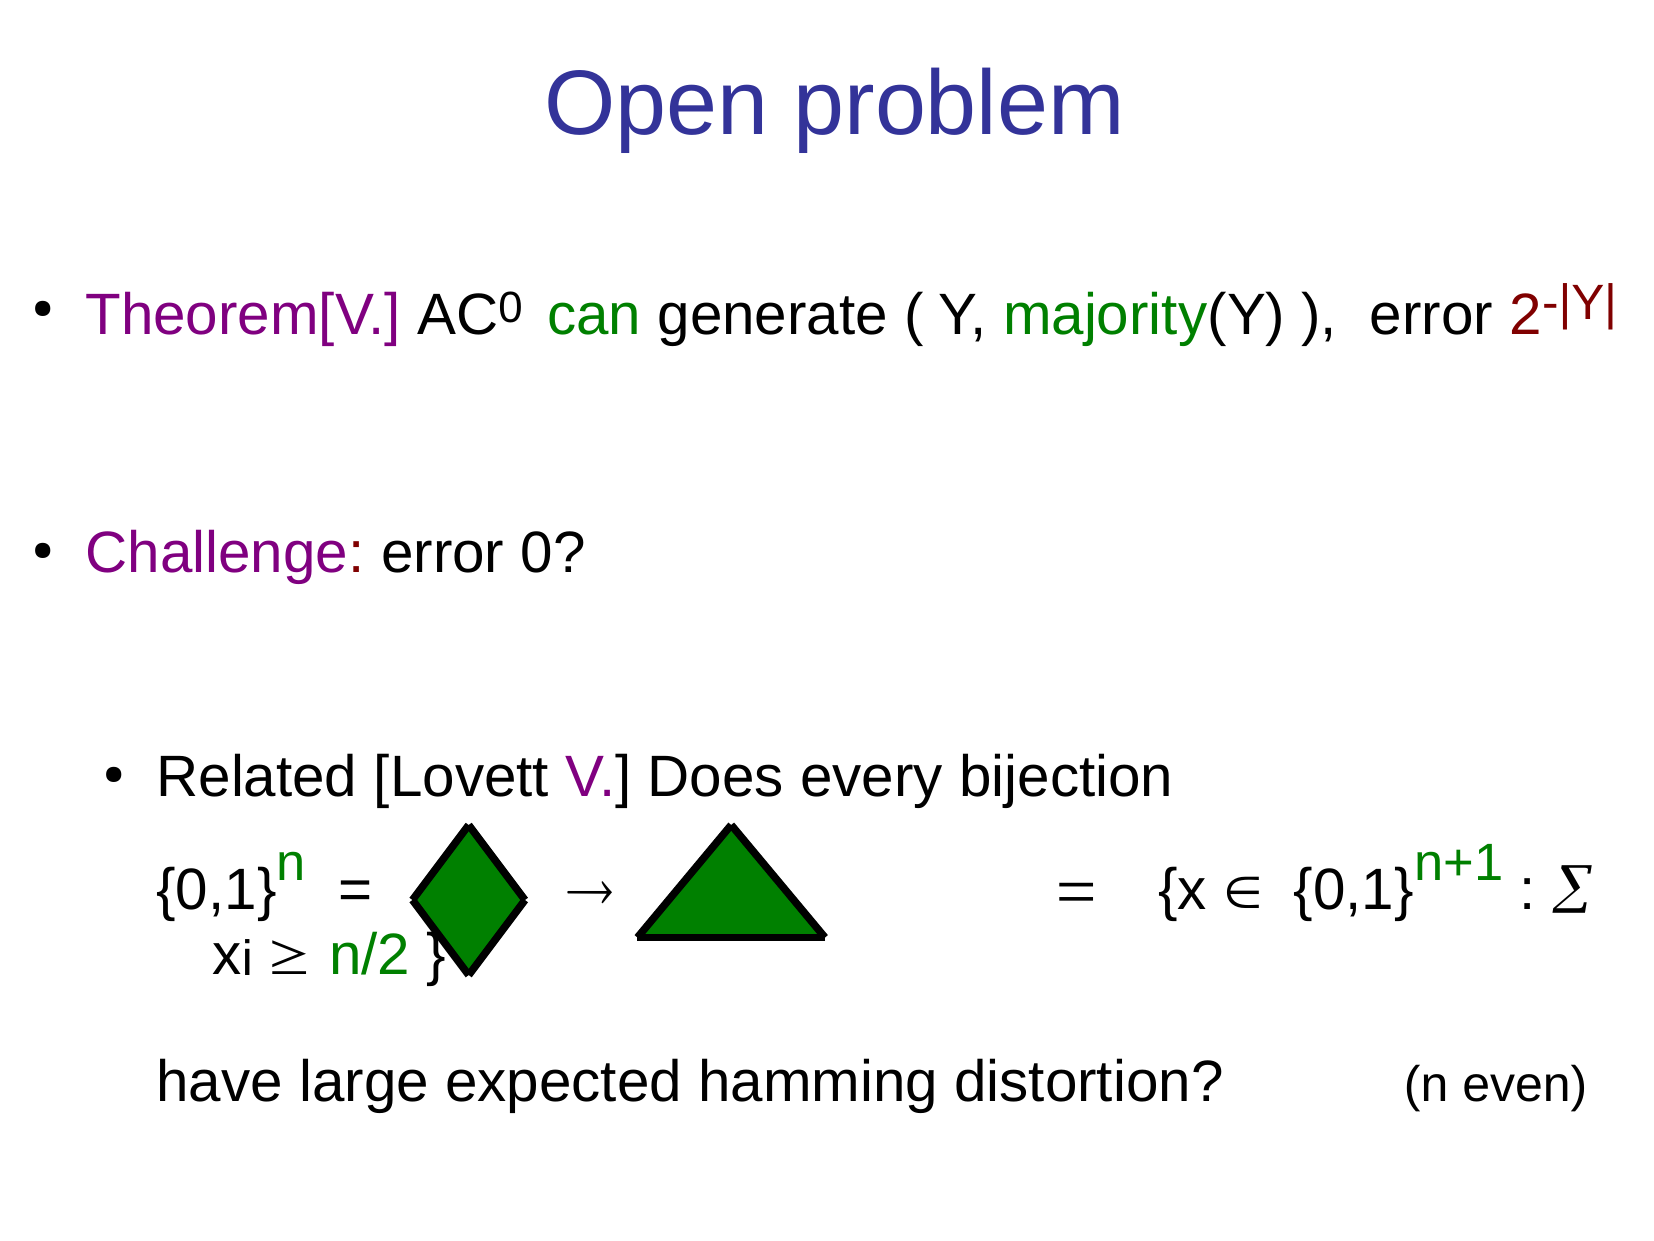

Open problem
# Theorem[V.] AC0 can generate ( Y, majority(Y) ), error 2-|Y|
Challenge: error 0?
Related [Lovett V.] Does every bijection
{0,1}n =  = {x  {0,1}n+1 :  xi  n/2 }
have large expected hamming distortion? (n even)